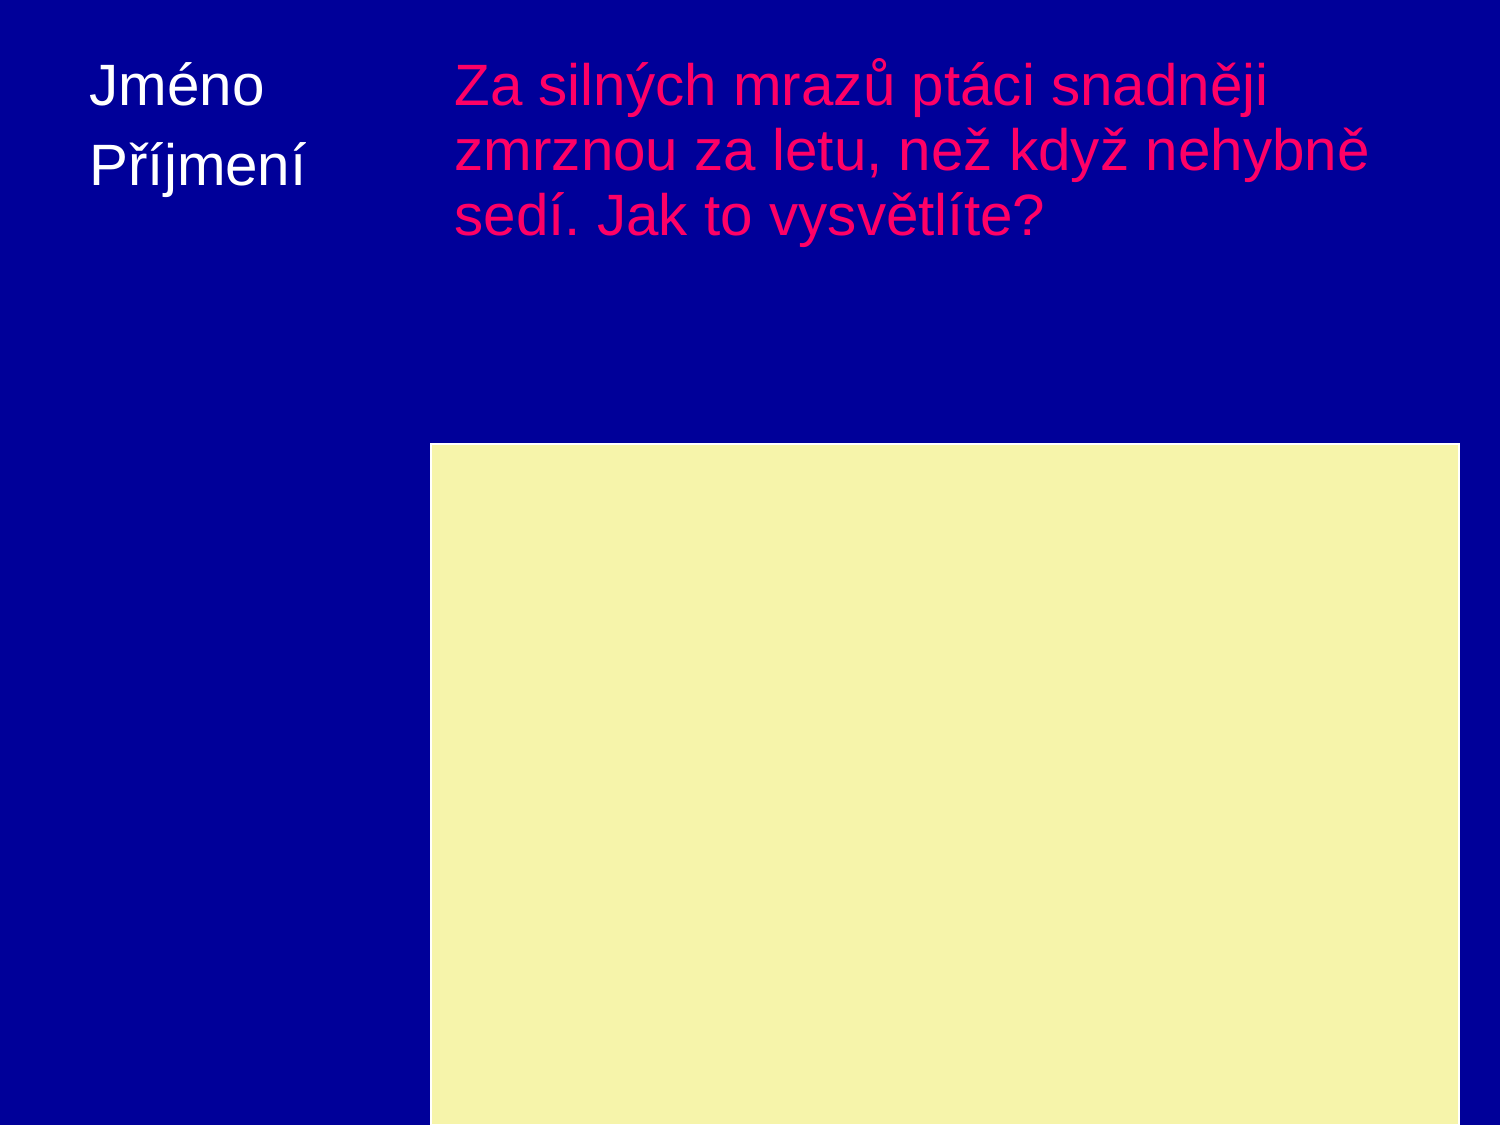

Jméno
Příjmení
Za silných mrazů ptáci snadněji zmrznou za letu, než když nehybně sedí. Jak to vysvětlíte?
Sedí-li takový pták nehybně, načechrá si peří a kolem něj se vytvoří vrstvička vzduchu,
kterou jeho tělo trochu ohřálo. Za letu se samozřejmě tato vrstvička poruší.